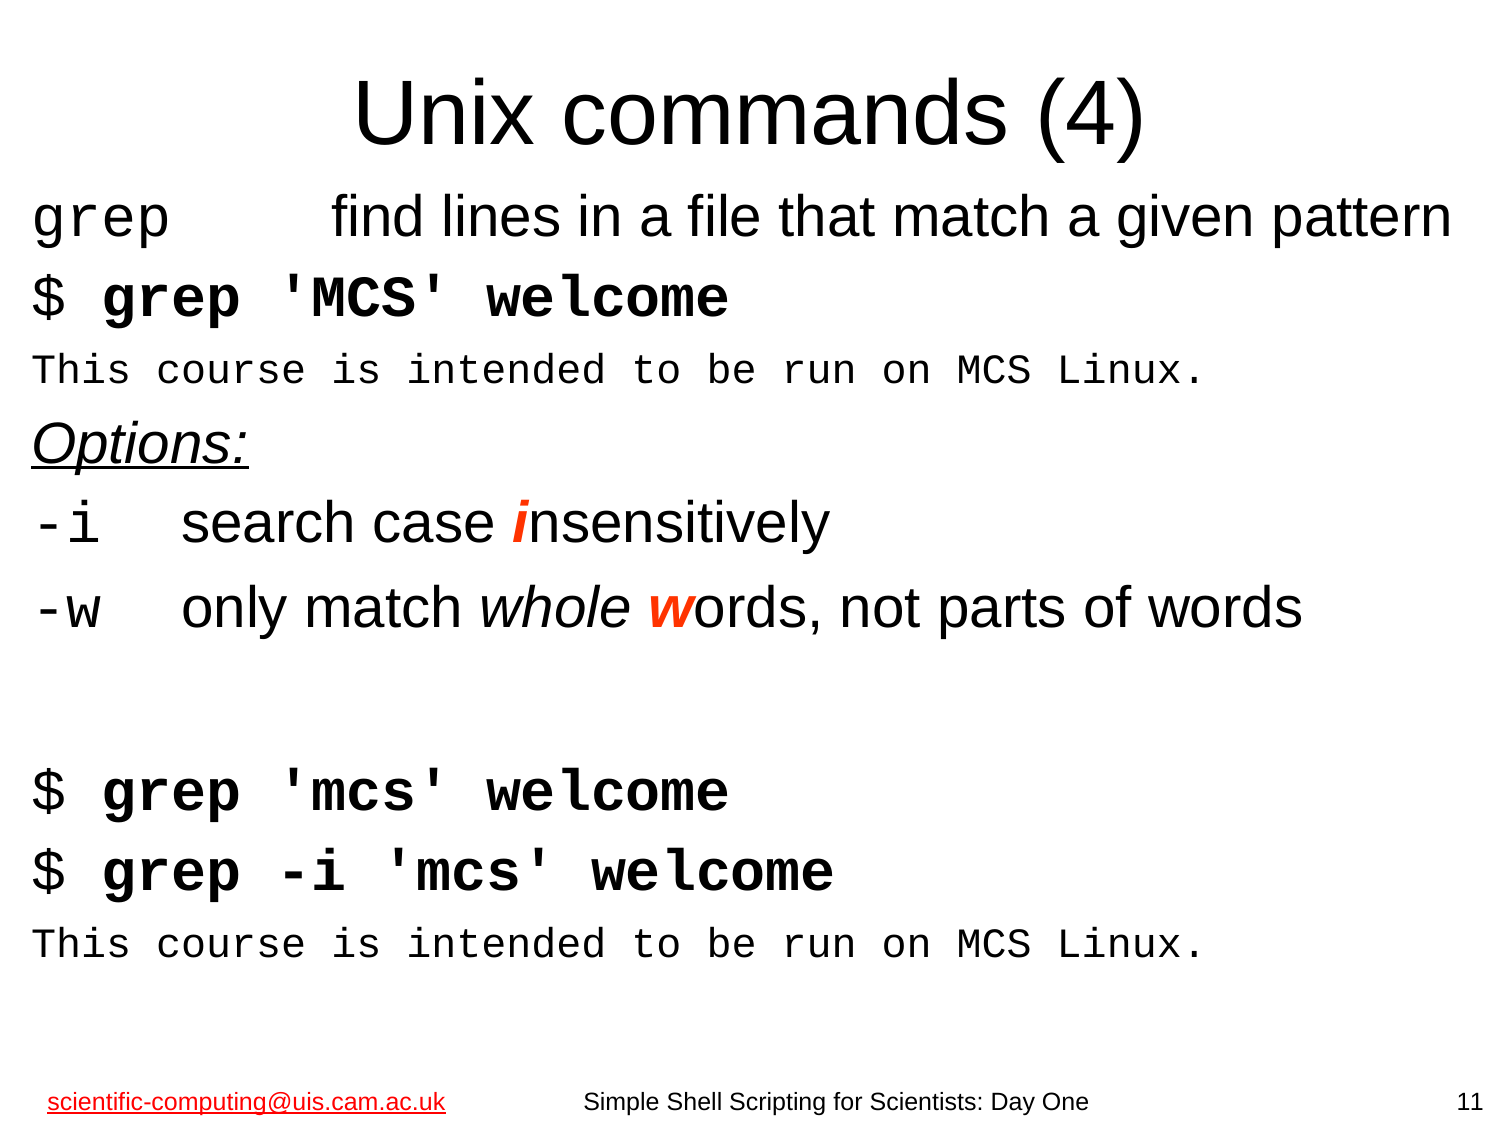

# Unix commands (4)
grep		find lines in a file that match a given pattern
$ grep 'MCS' welcome
This course is intended to be run on MCS Linux.
Options:
-i	search case insensitively
-w	only match whole words, not parts of words
$ grep 'mcs' welcome
$ grep -i 'mcs' welcome
This course is intended to be run on MCS Linux.
escience-support@ucs.cam.ac.uk	Simple Shell Scripting for Scientists: Day One
11